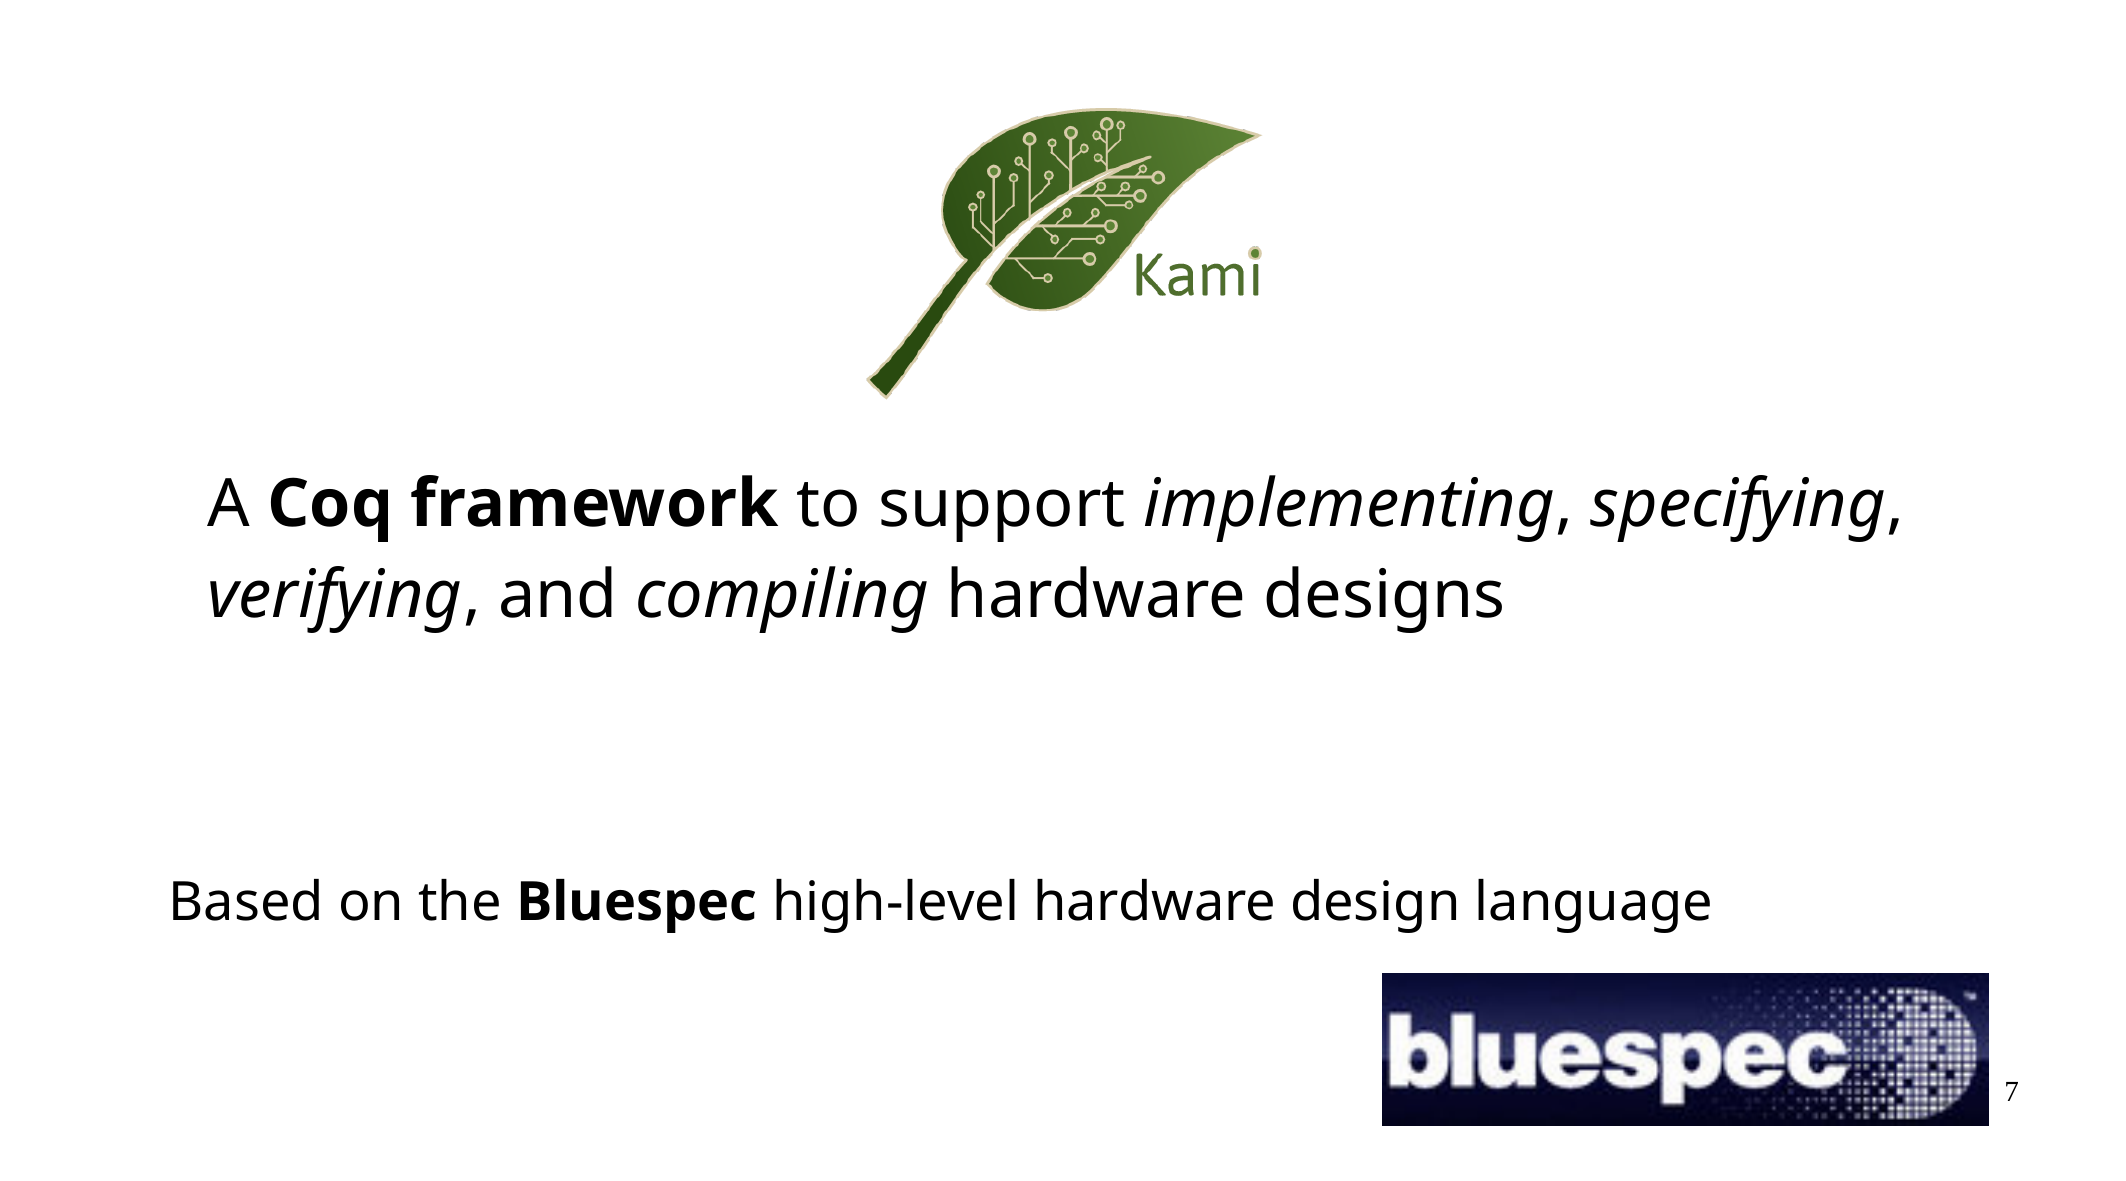

A Coq framework to support implementing, specifying, verifying, and compiling hardware designs
Based on the Bluespec high-level hardware design language
7